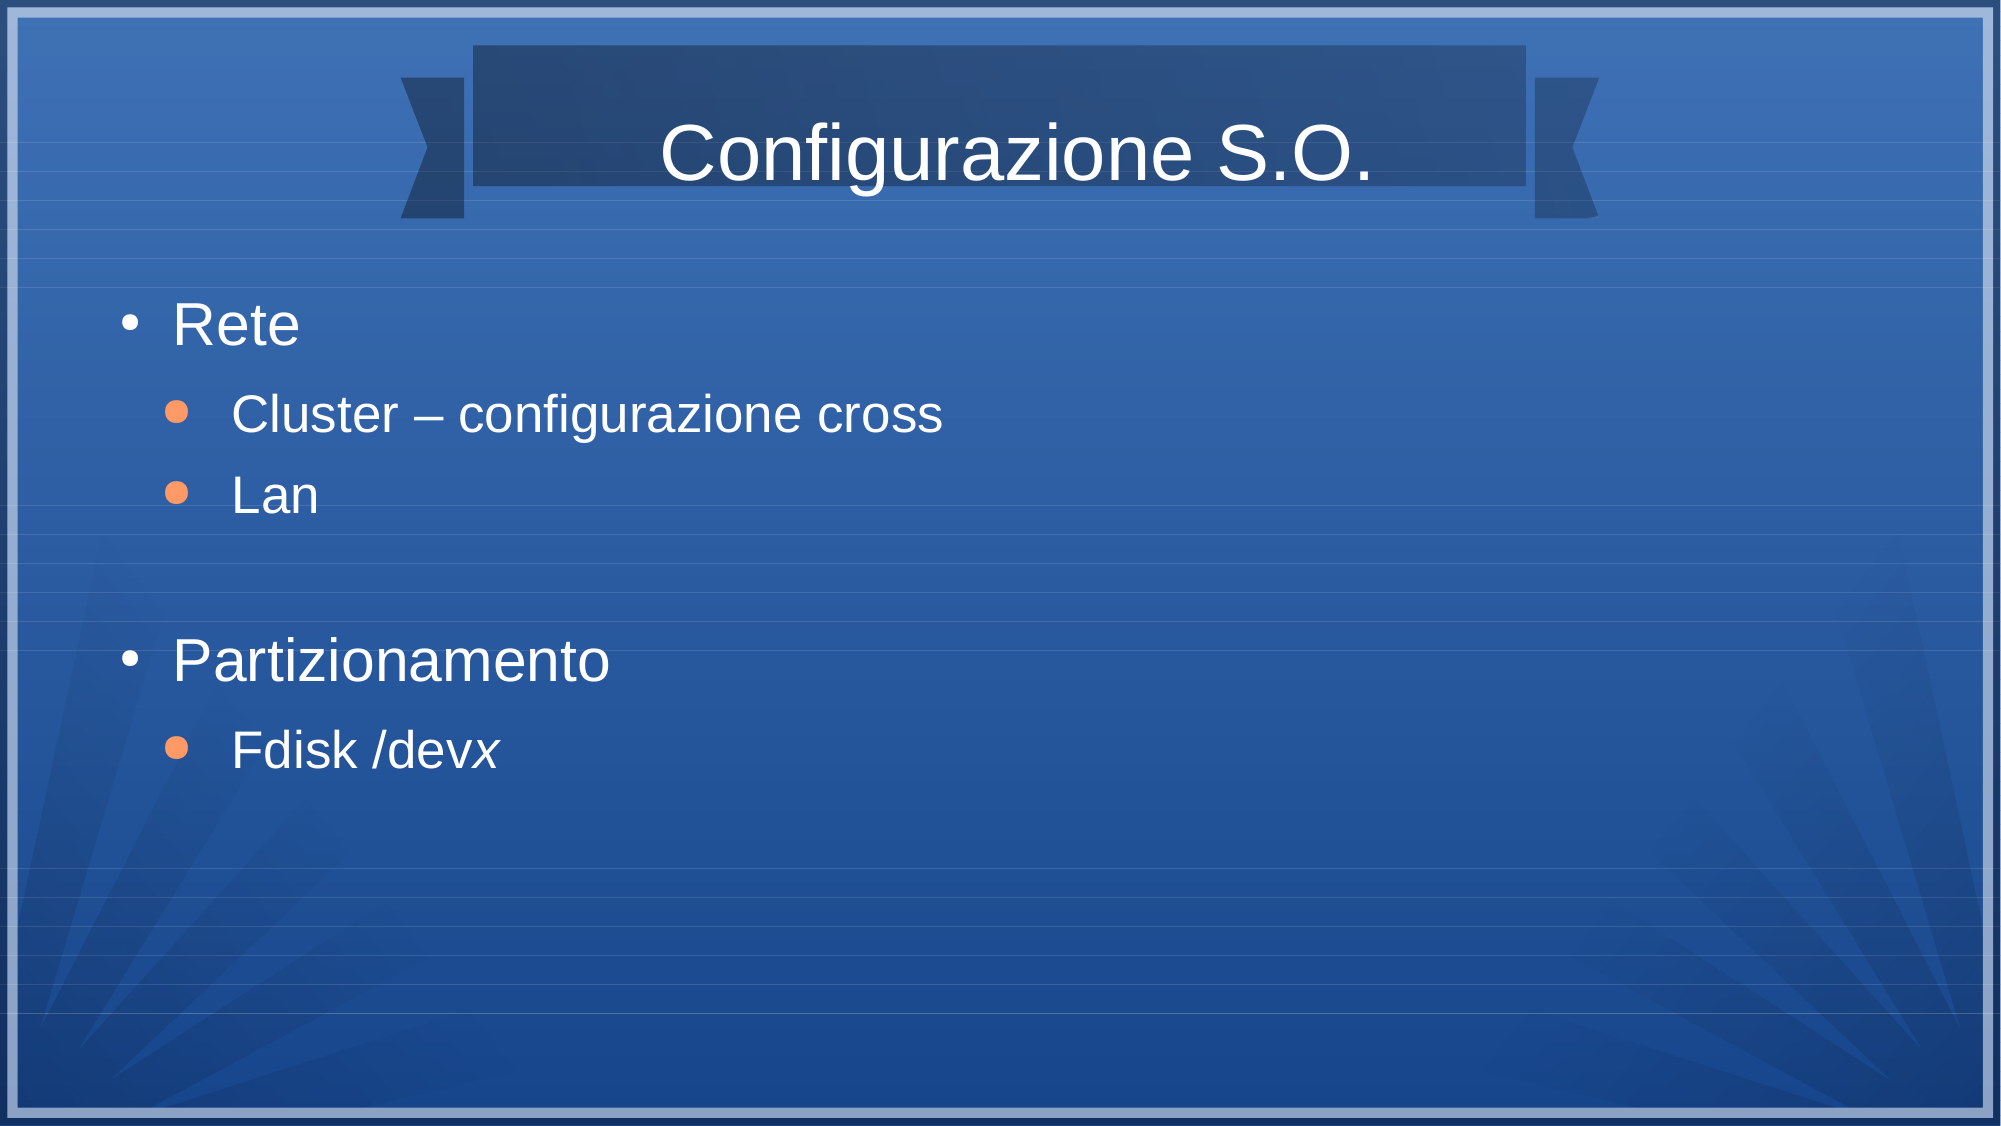

# Configurazione S.O.
Rete
Cluster – configurazione cross
Lan
Partizionamento
Fdisk /devx